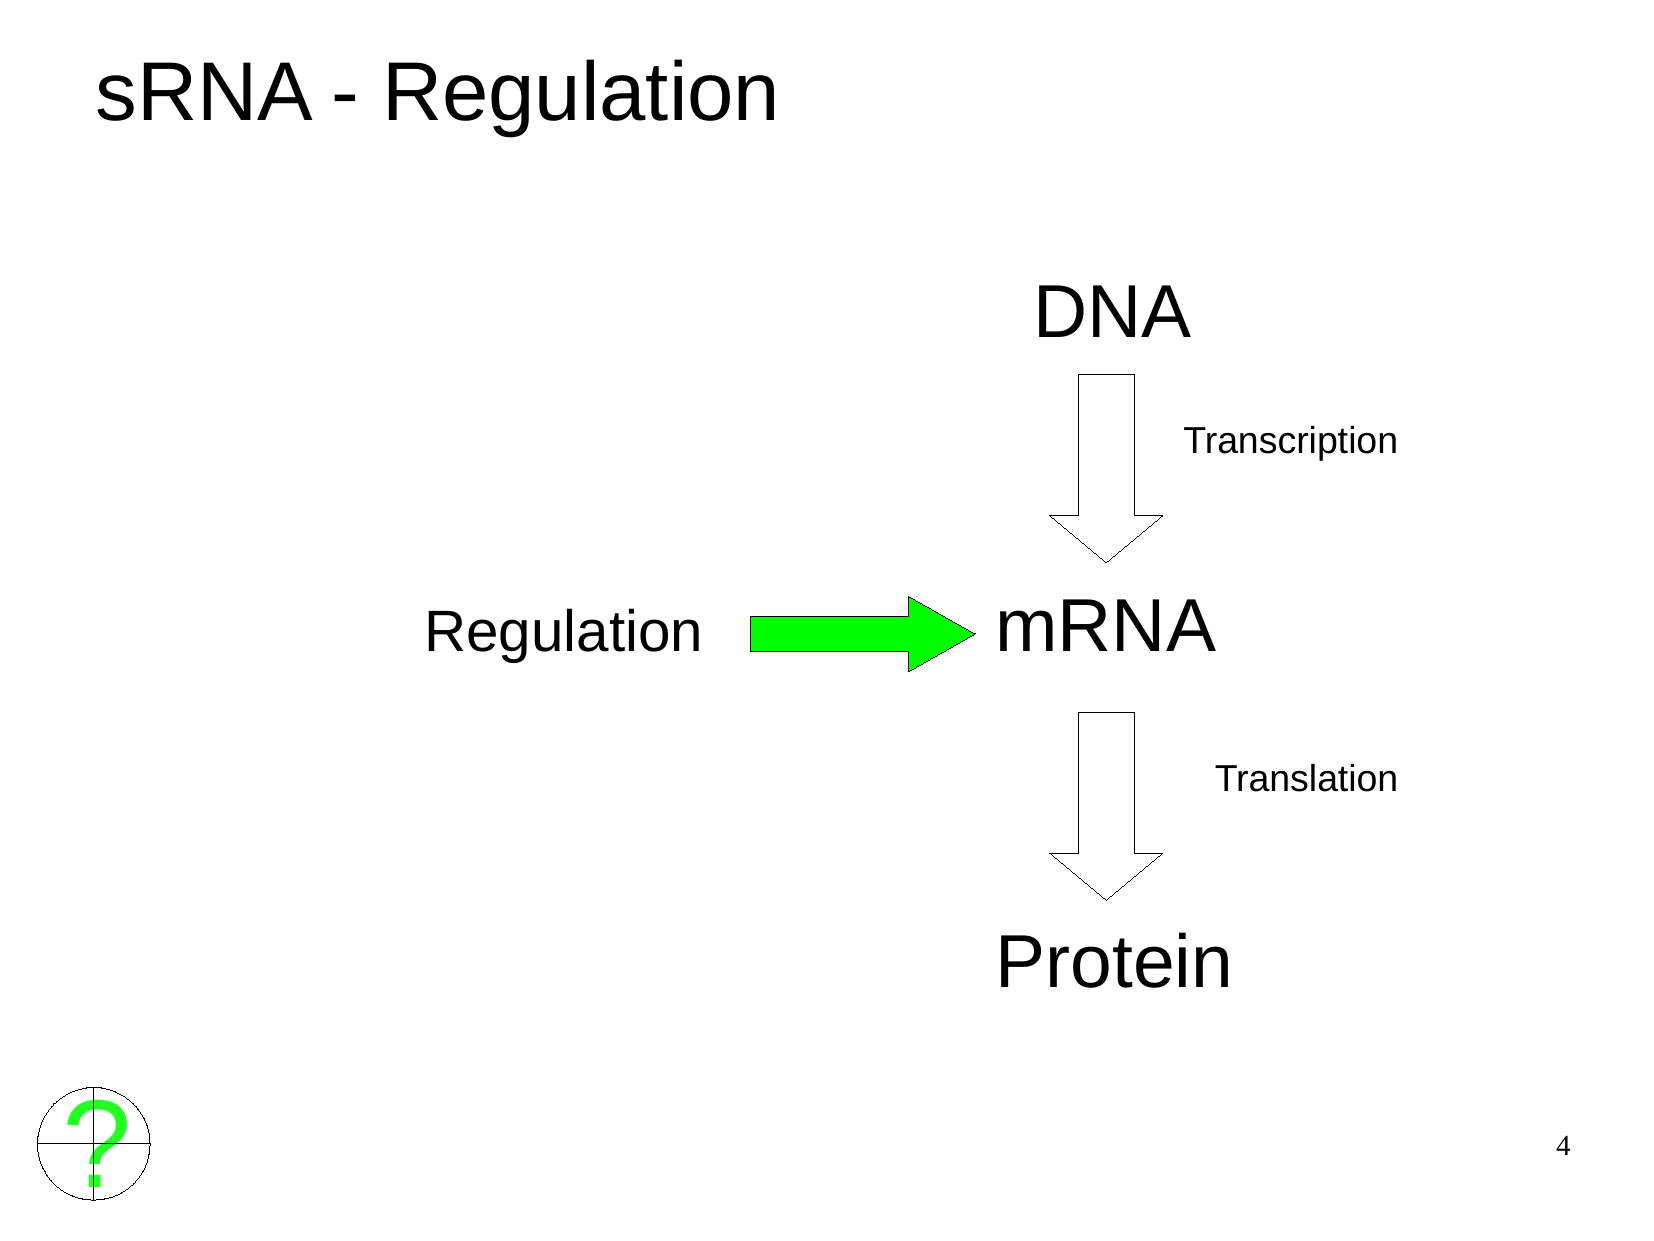

sRNA - Regulation
DNA
Transcription
mRNA
Regulation
Translation
Protein
?
4